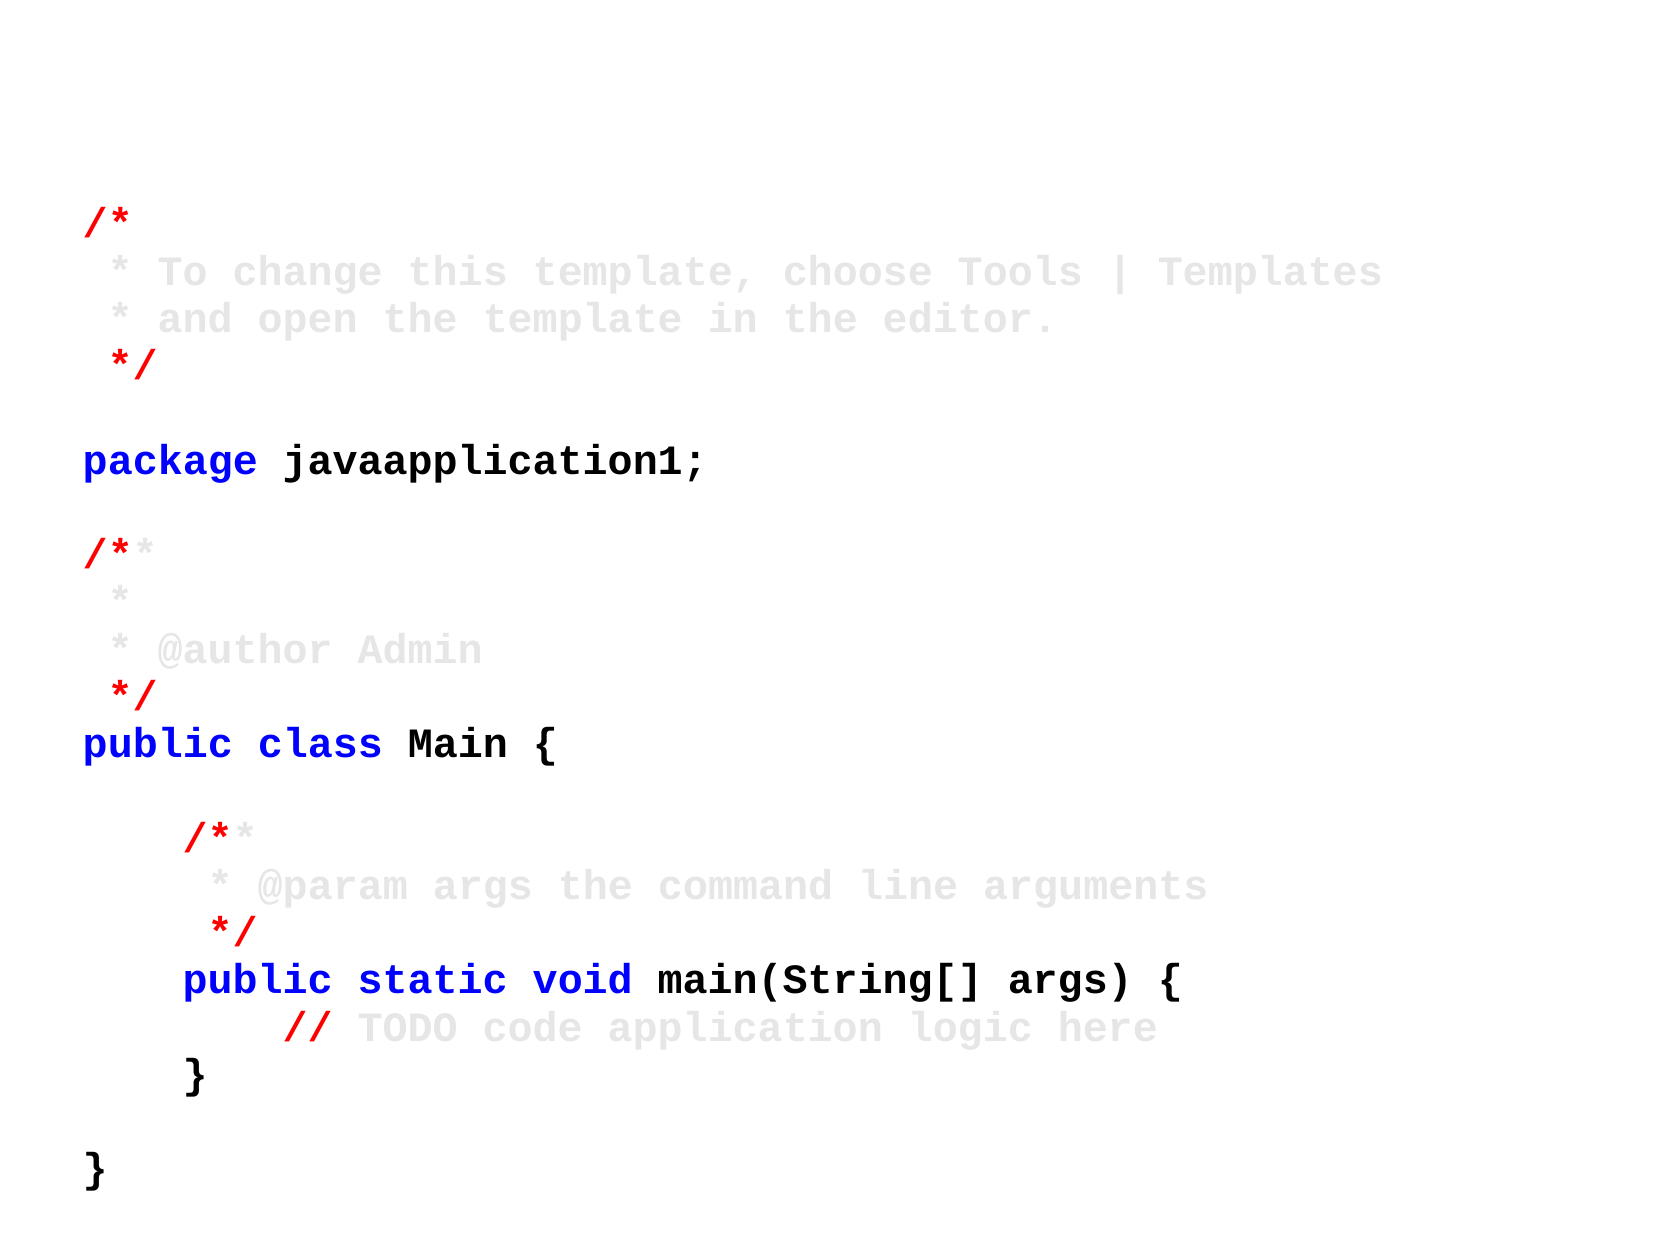

#
/*
 * To change this template, choose Tools | Templates
 * and open the template in the editor.
 */
package javaapplication1;
/**
 *
 * @author Admin
 */
public class Main {
 /**
 * @param args the command line arguments
 */
 public static void main(String[] args) {
 // TODO code application logic here
 }
}